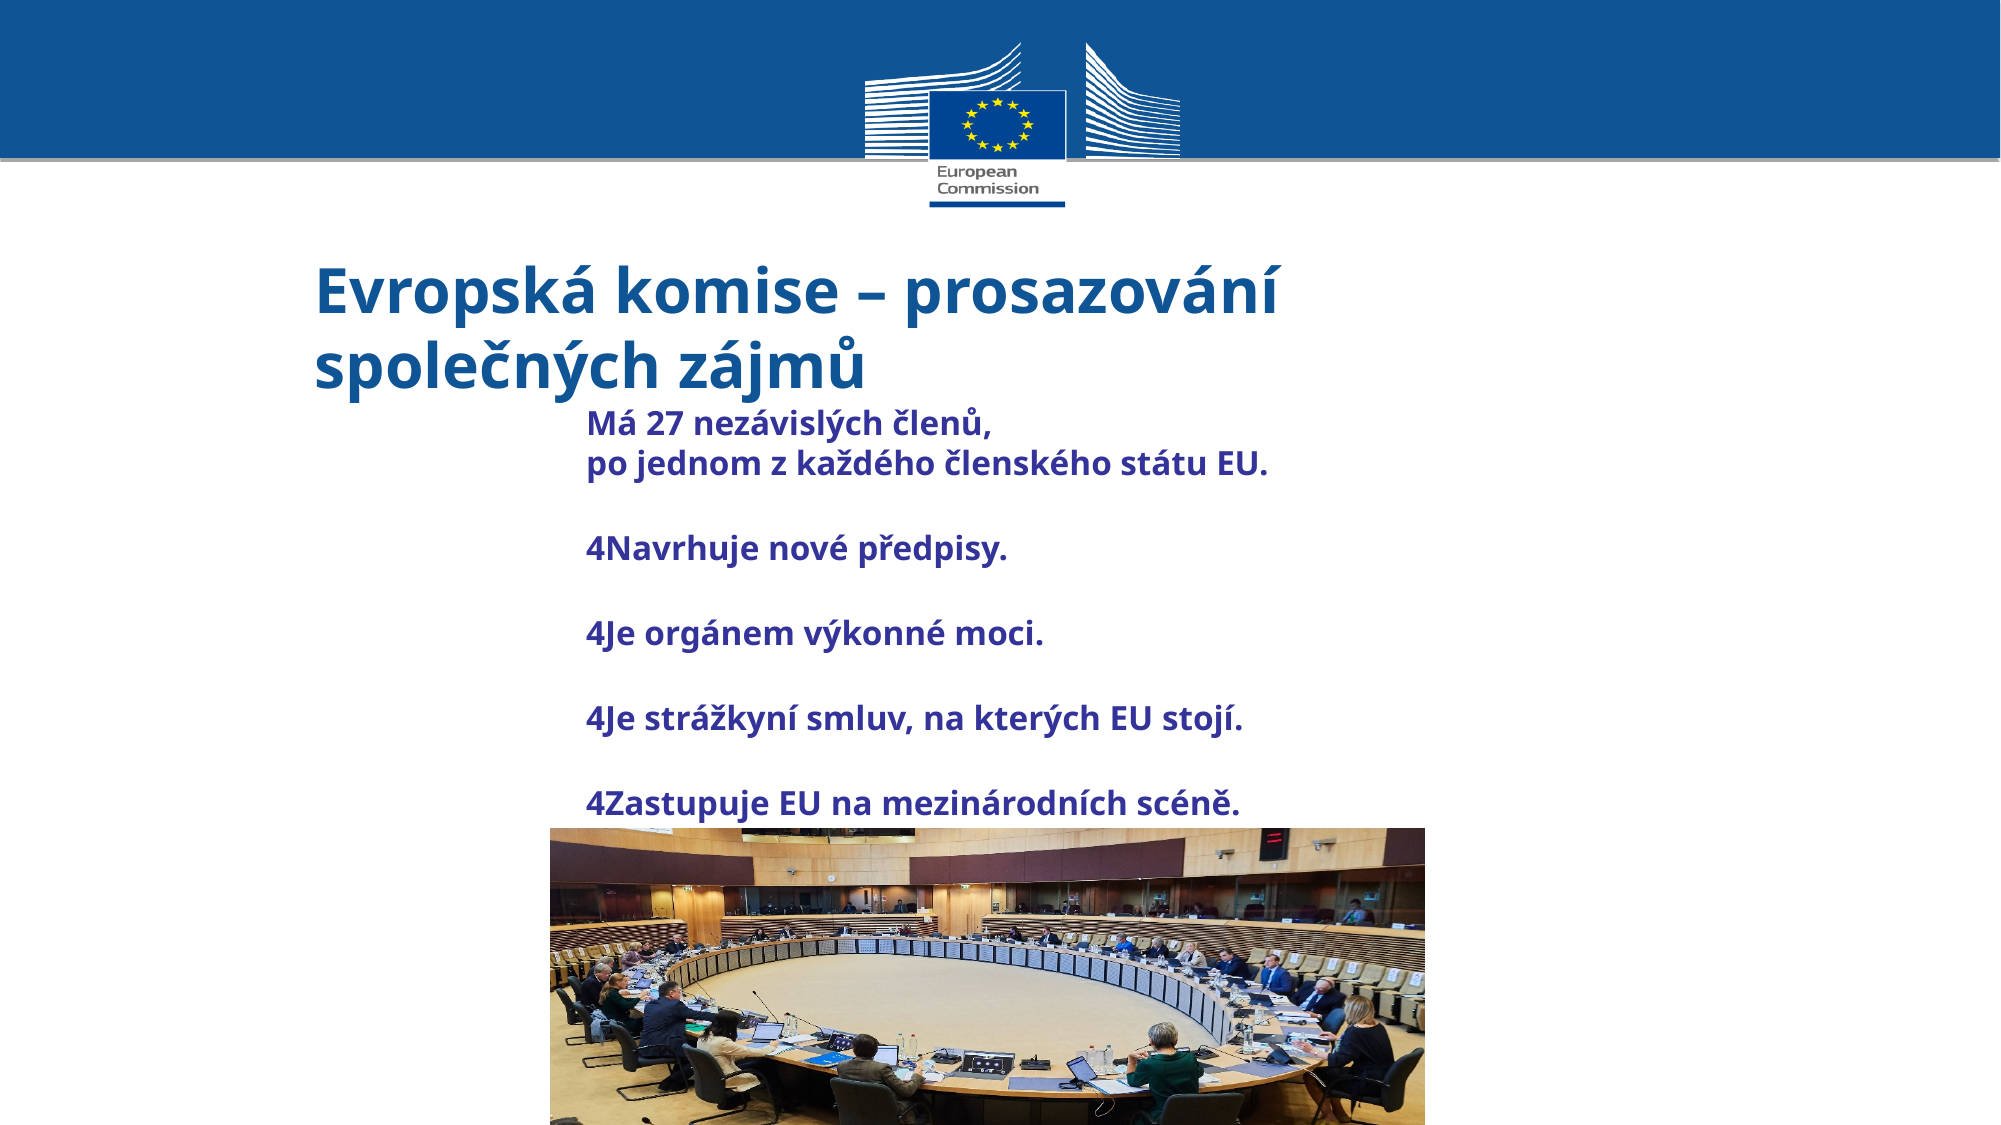

Evropská komise – prosazování společných zájmů
Má 27 nezávislých členů,
po jednom z každého členského státu EU.
4Navrhuje nové předpisy.
4Je orgánem výkonné moci.
4Je strážkyní smluv, na kterých EU stojí.
4Zastupuje EU na mezinárodních scéně.